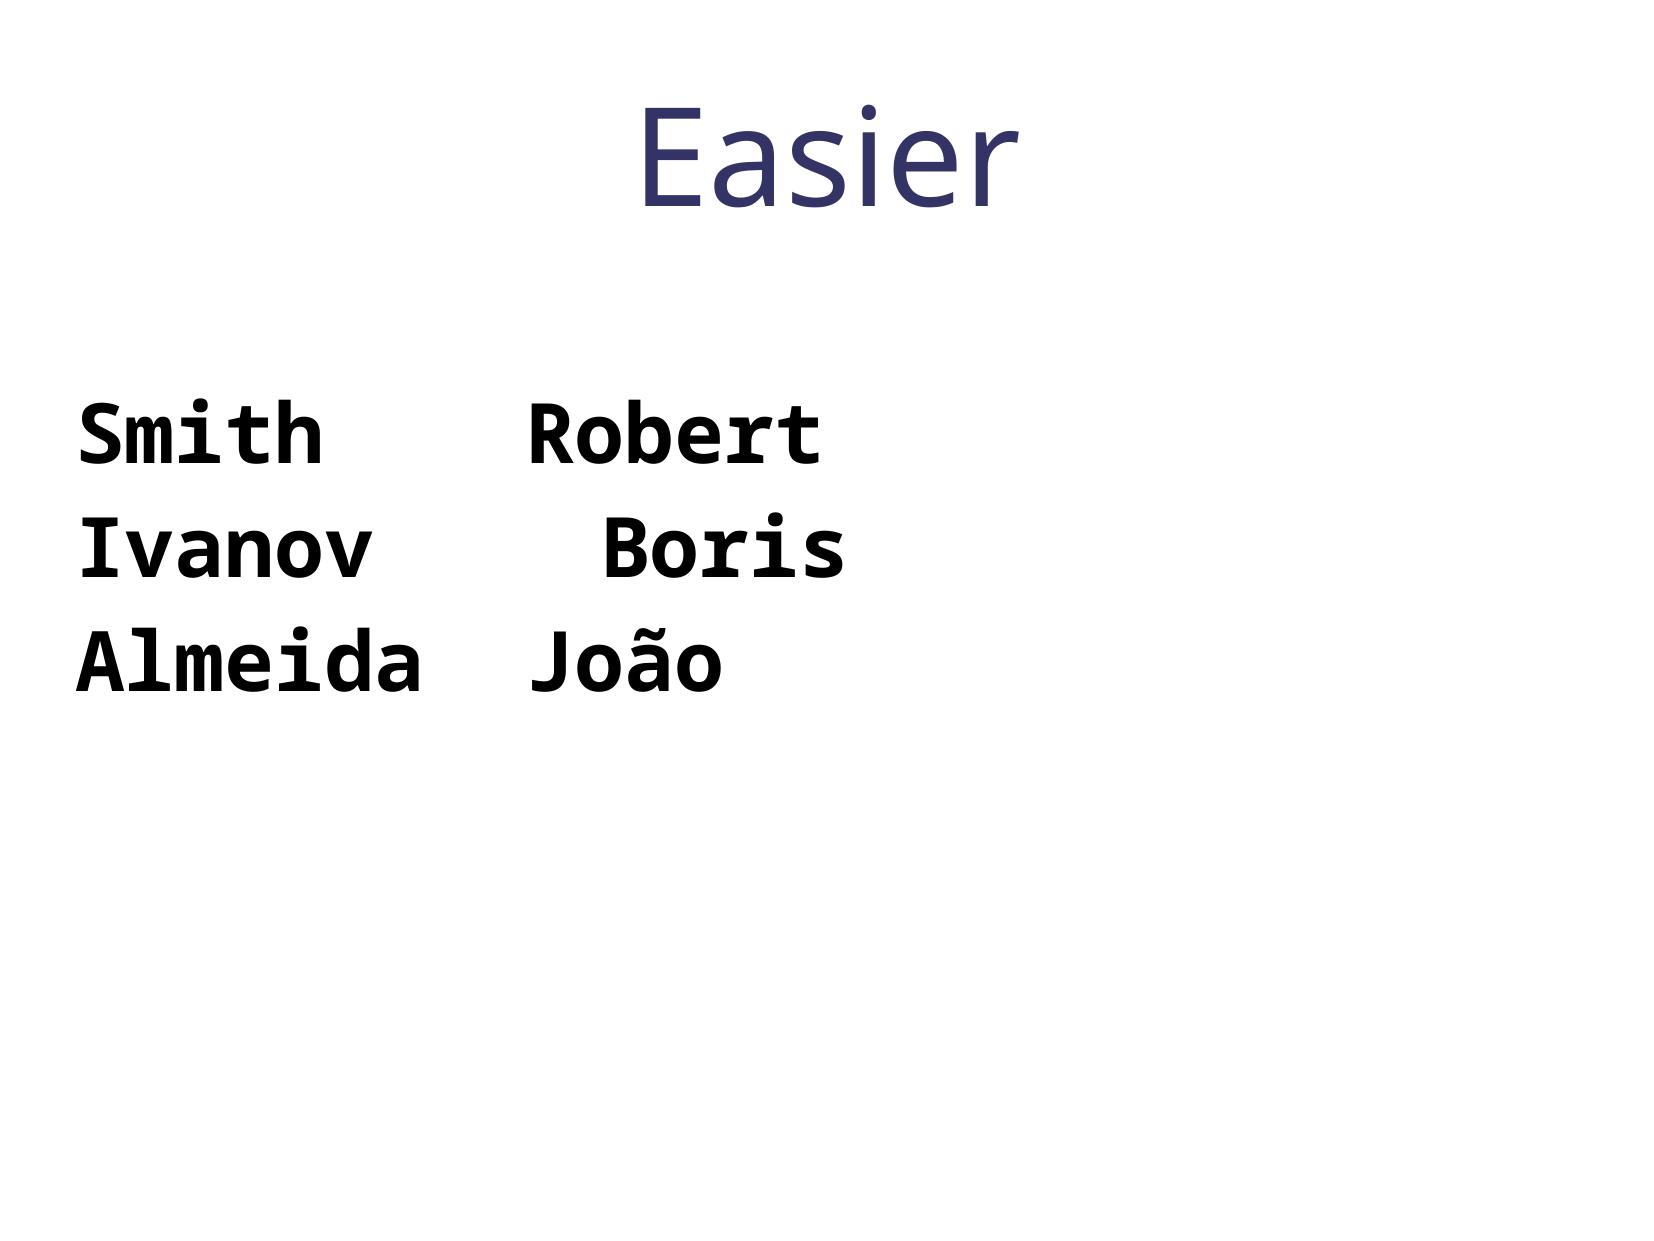

# Easier
Smith			Robert
Ivanov			Boris
Almeida		João